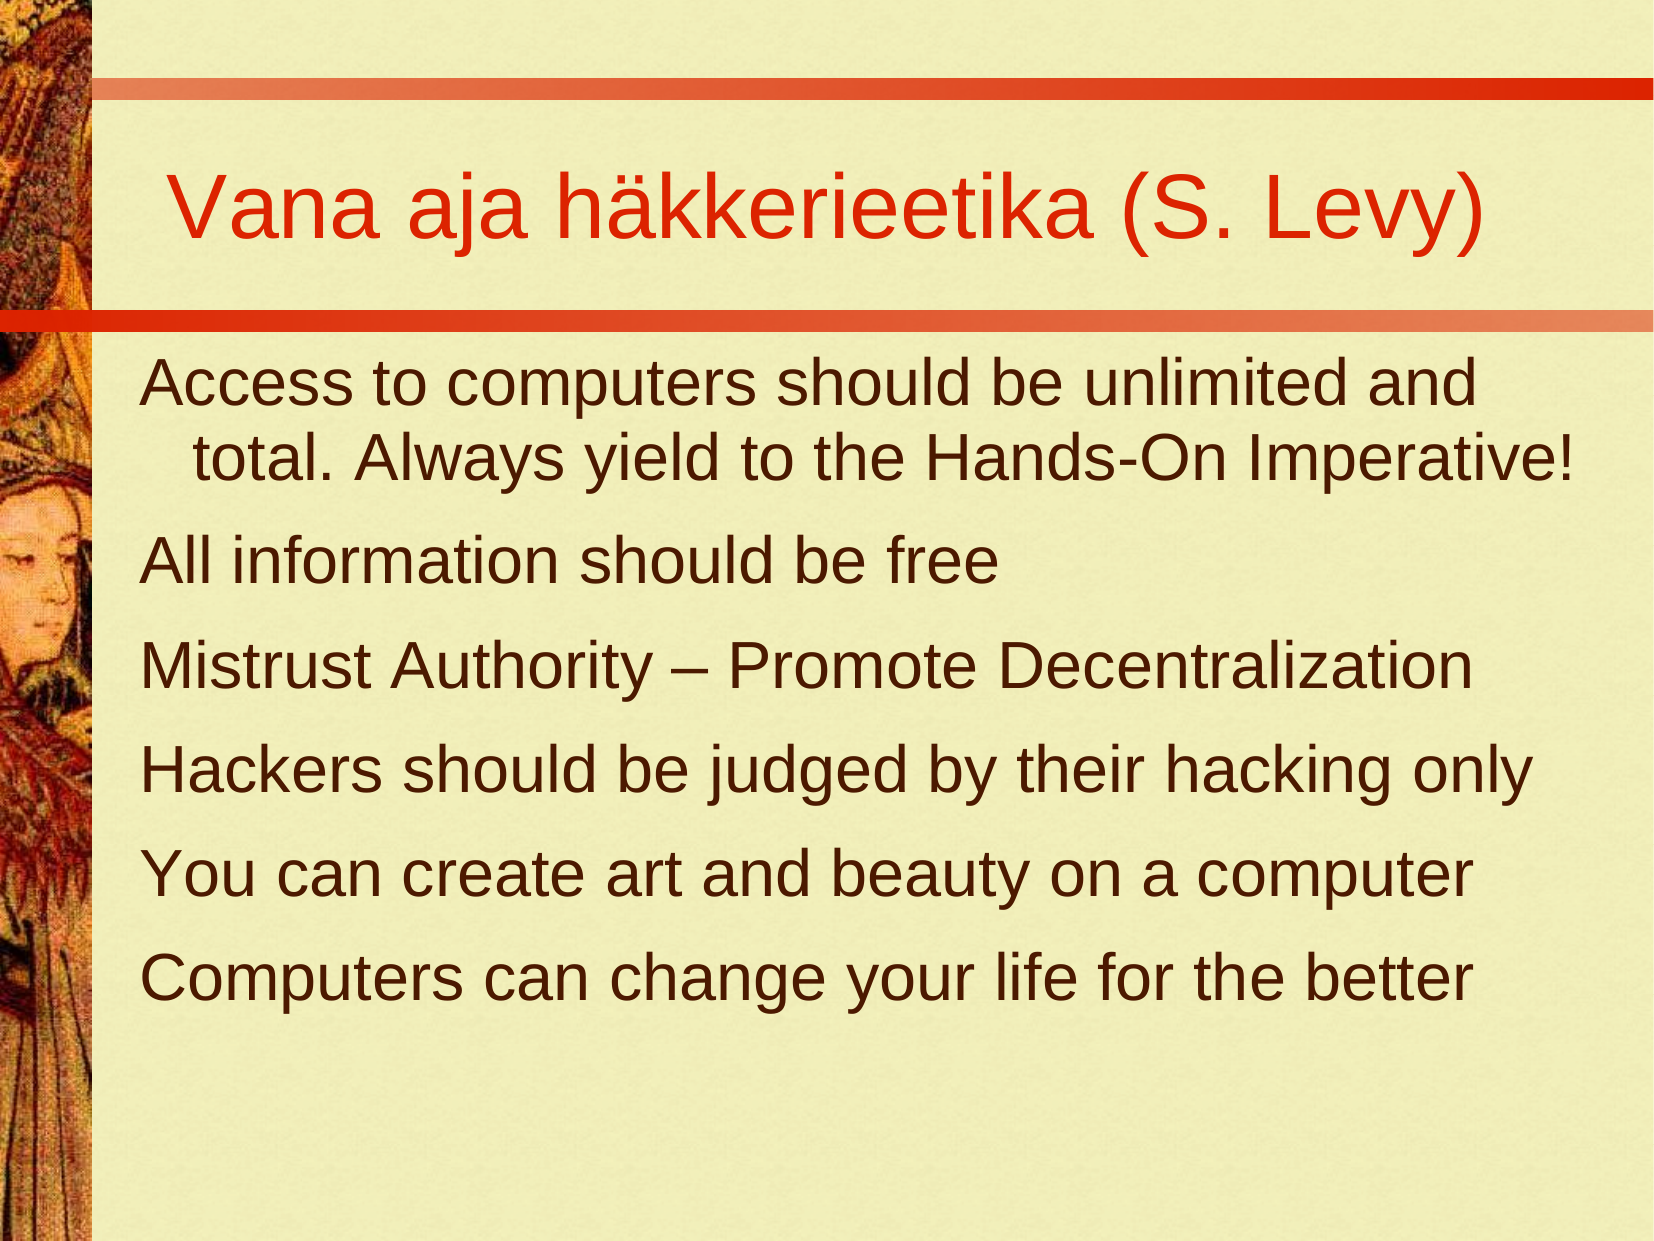

# Vana aja häkkerieetika (S. Levy)
Access to computers should be unlimited and total. Always yield to the Hands-On Imperative!
All information should be free
Mistrust Authority – Promote Decentralization
Hackers should be judged by their hacking only
You can create art and beauty on a computer
Computers can change your life for the better